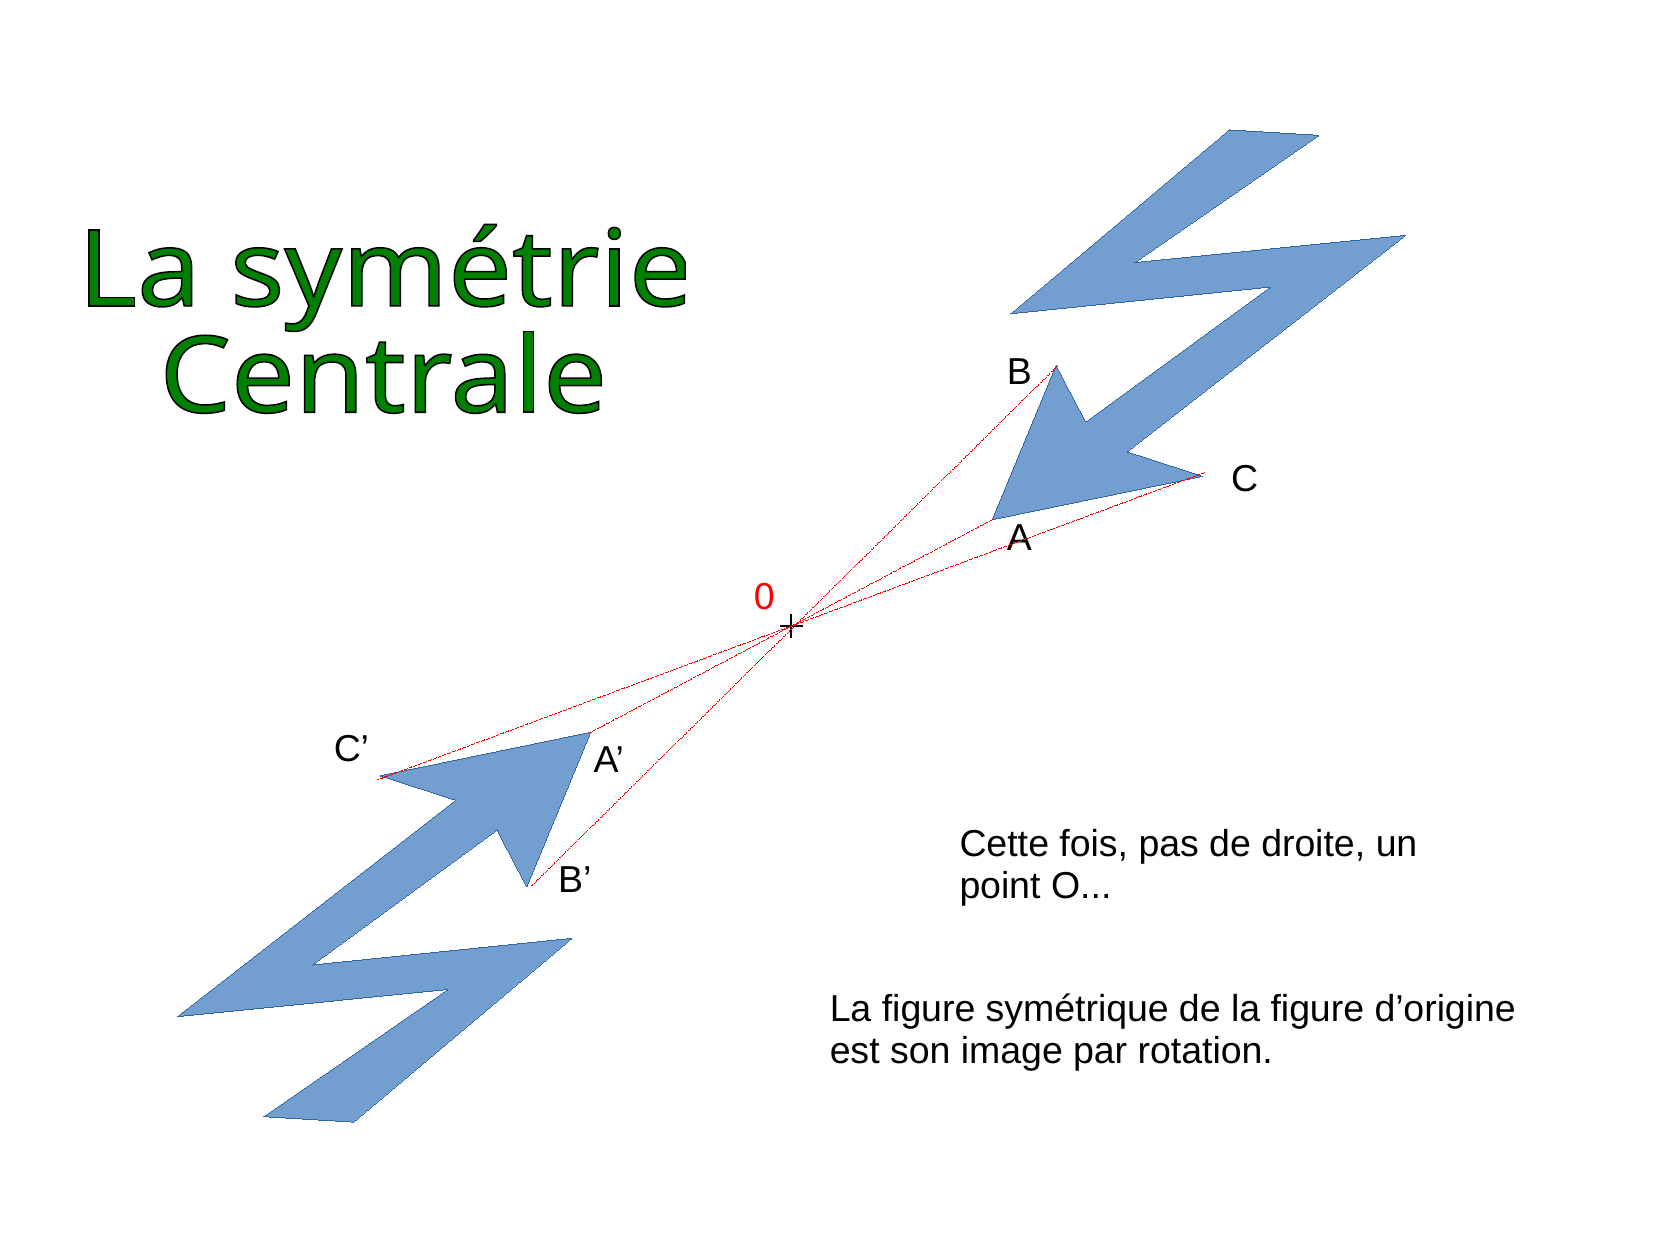

La symétrie
Centrale
B
C
A
0
C’
A’
Cette fois, pas de droite, un point O...
B’
La figure symétrique de la figure d’origine est son image par rotation.